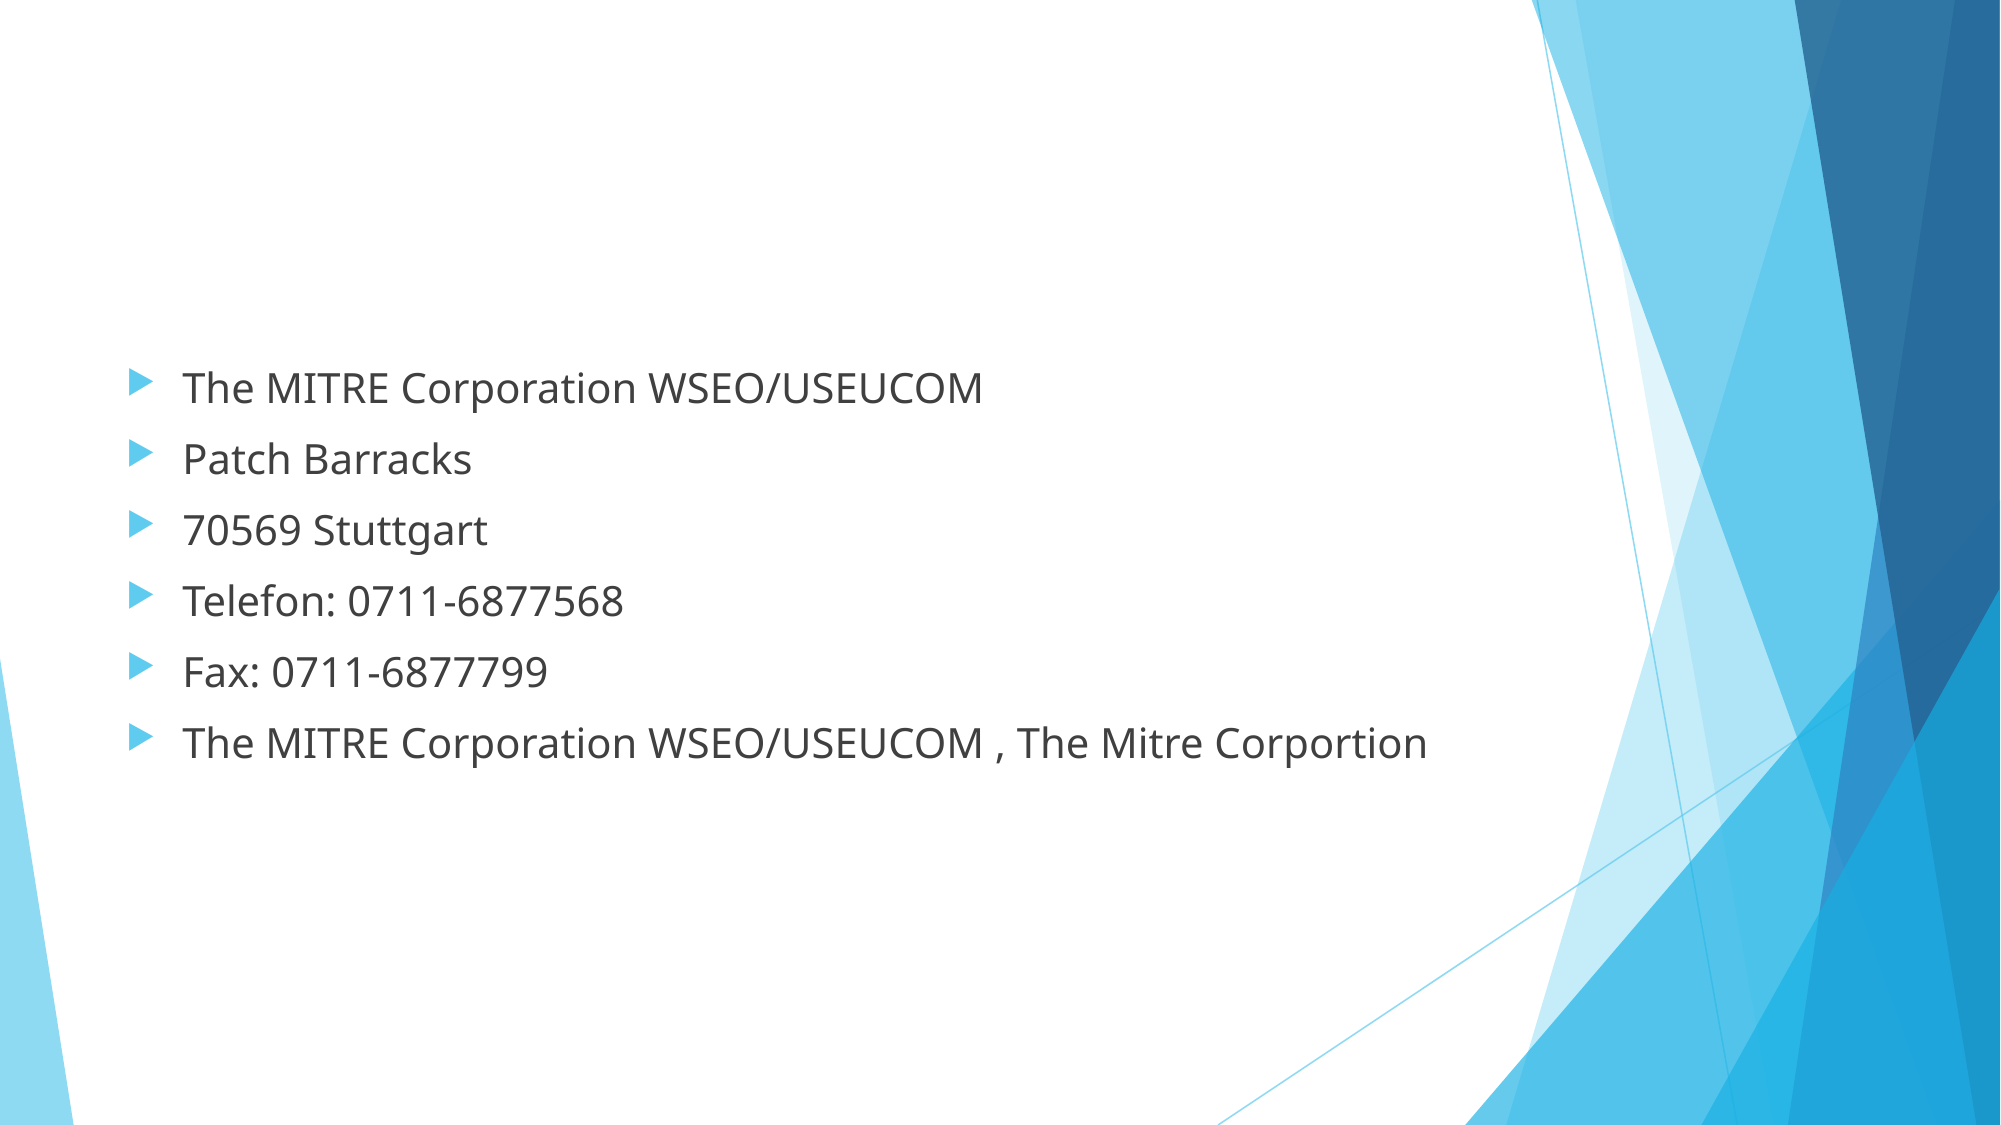

#
The MITRE Corporation WSEO/USEUCOM
Patch Barracks
70569 Stuttgart
Telefon: 0711-6877568
Fax: 0711-6877799
The MITRE Corporation WSEO/USEUCOM , The Mitre Corportion